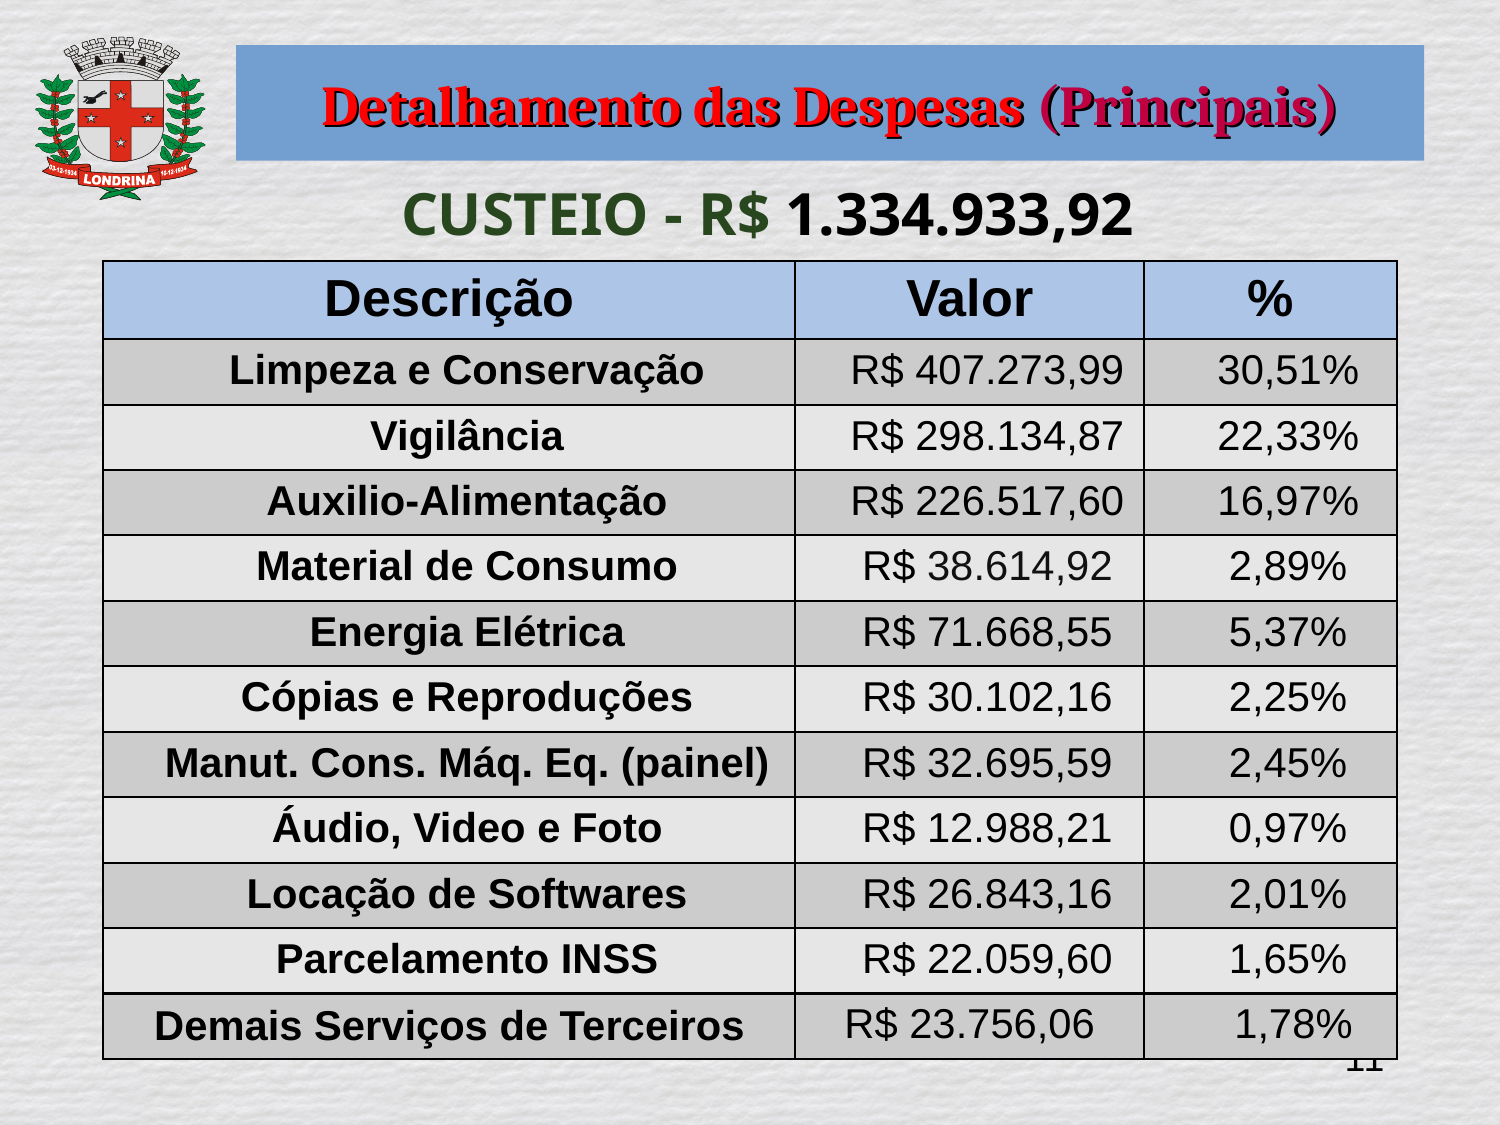

Detalhamento das Despesas (Principais)
CUSTEIO - R$ 1.334.933,92
| Descrição | Valor | % |
| --- | --- | --- |
| Limpeza e Conservação | R$ 407.273,99 | 30,51% |
| Vigilância | R$ 298.134,87 | 22,33% |
| Auxilio-Alimentação | R$ 226.517,60 | 16,97% |
| Material de Consumo | R$ 38.614,92 | 2,89% |
| Energia Elétrica | R$ 71.668,55 | 5,37% |
| Cópias e Reproduções | R$ 30.102,16 | 2,25% |
| Manut. Cons. Máq. Eq. (painel) | R$ 32.695,59 | 2,45% |
| Áudio, Video e Foto | R$ 12.988,21 | 0,97% |
| Locação de Softwares | R$ 26.843,16 | 2,01% |
| Parcelamento INSS | R$ 22.059,60 | 1,65% |
| Demais Serviços de Terceiros | R$ 23.756,06 | 1,78% |